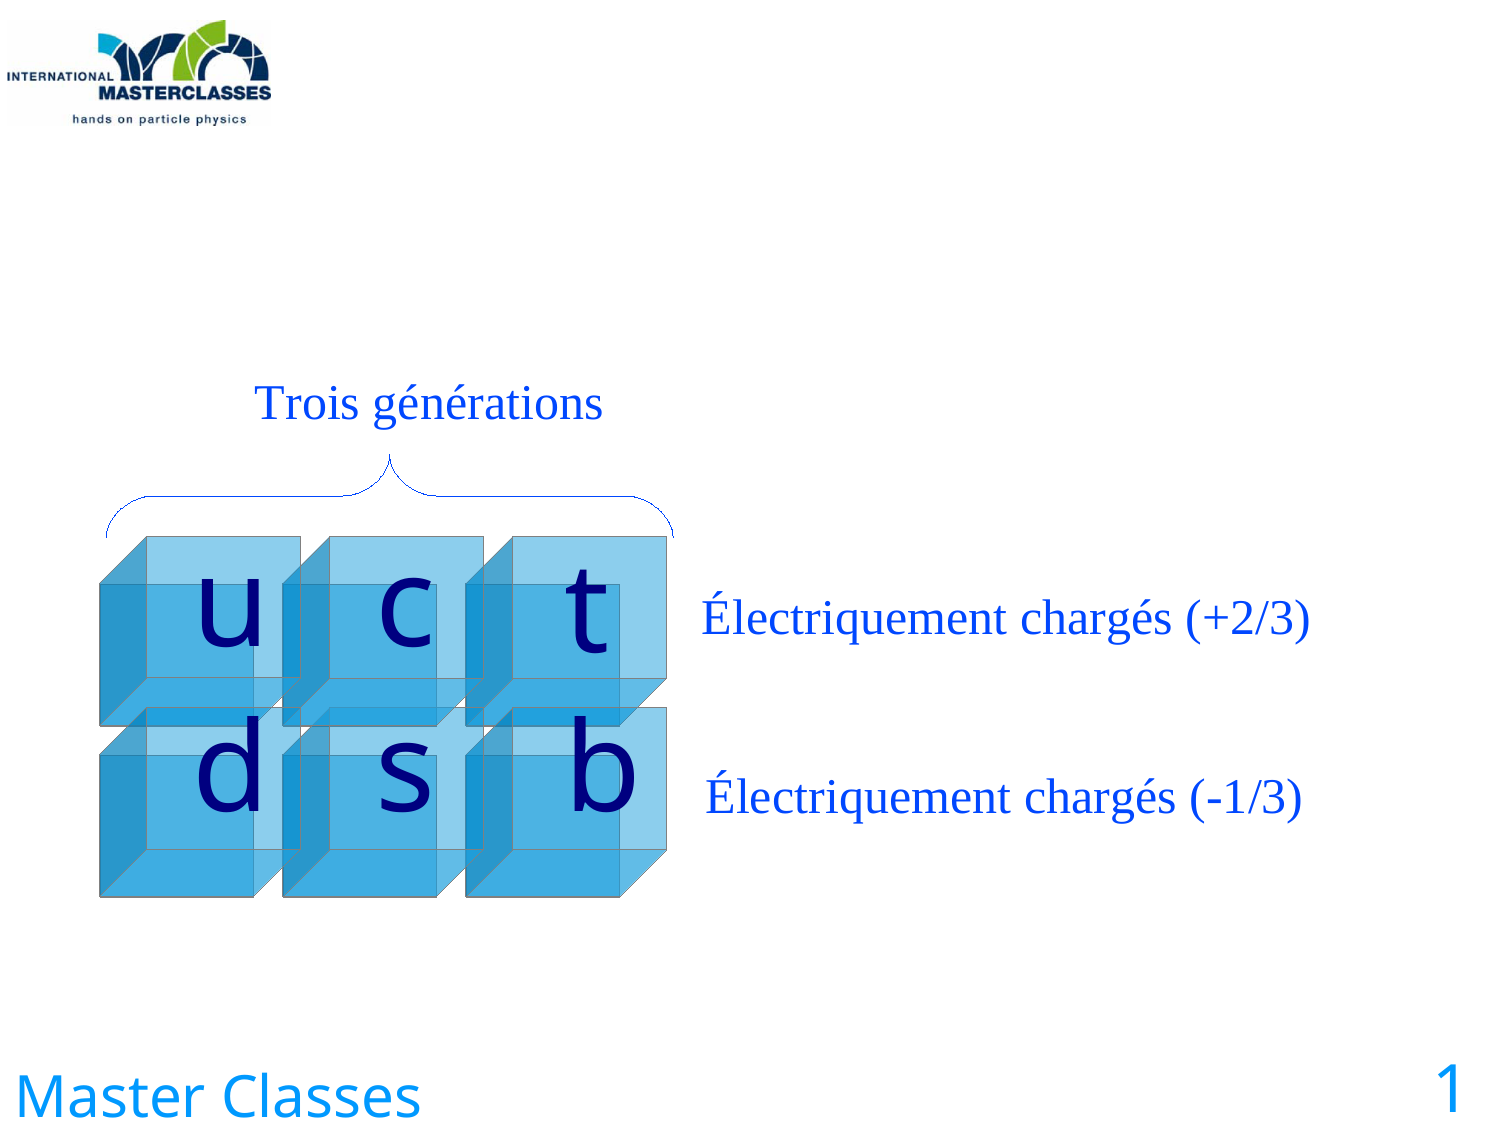

Trois générations
u
c
t
Électriquement chargés (+2/3)
d
s
b
Électriquement chargés (-1/3)
16
Master Classes 2013